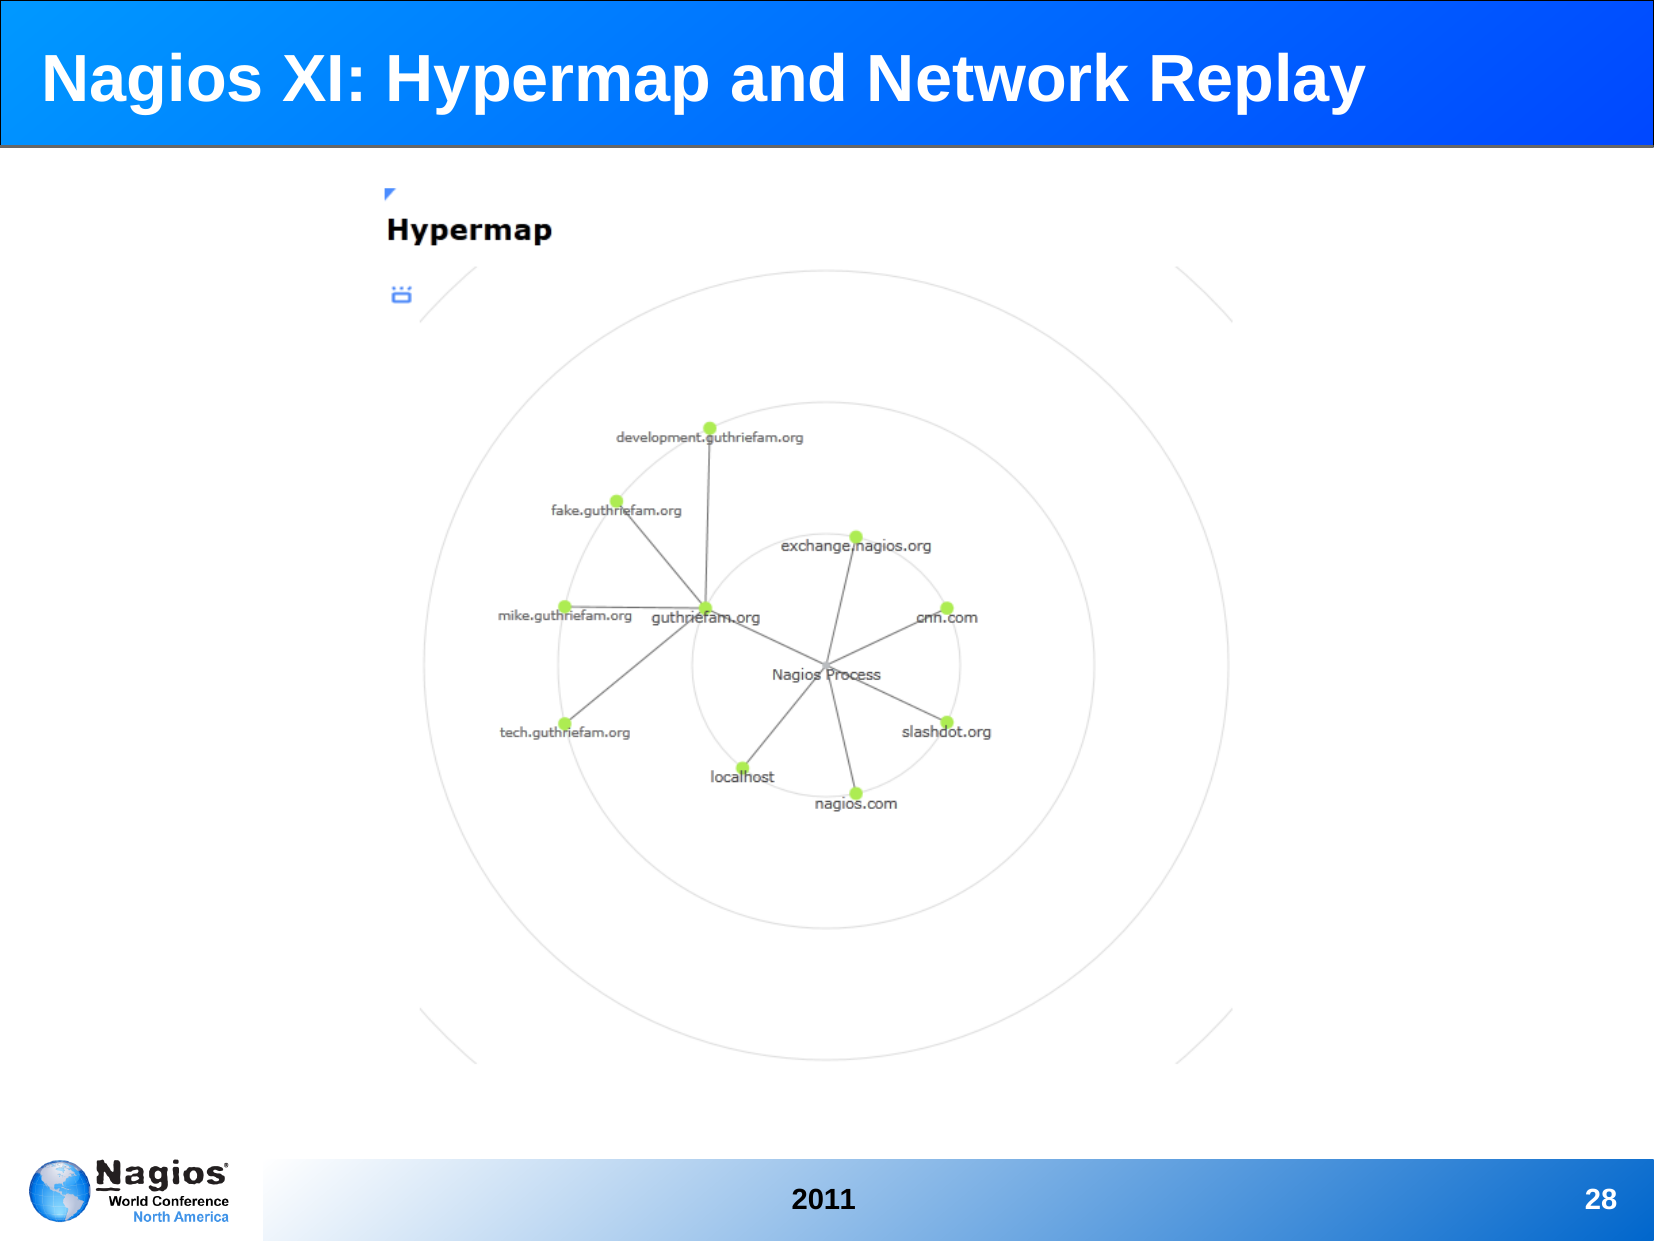

# Nagios XI: Hypermap and Network Replay
Hypermap
2011
28